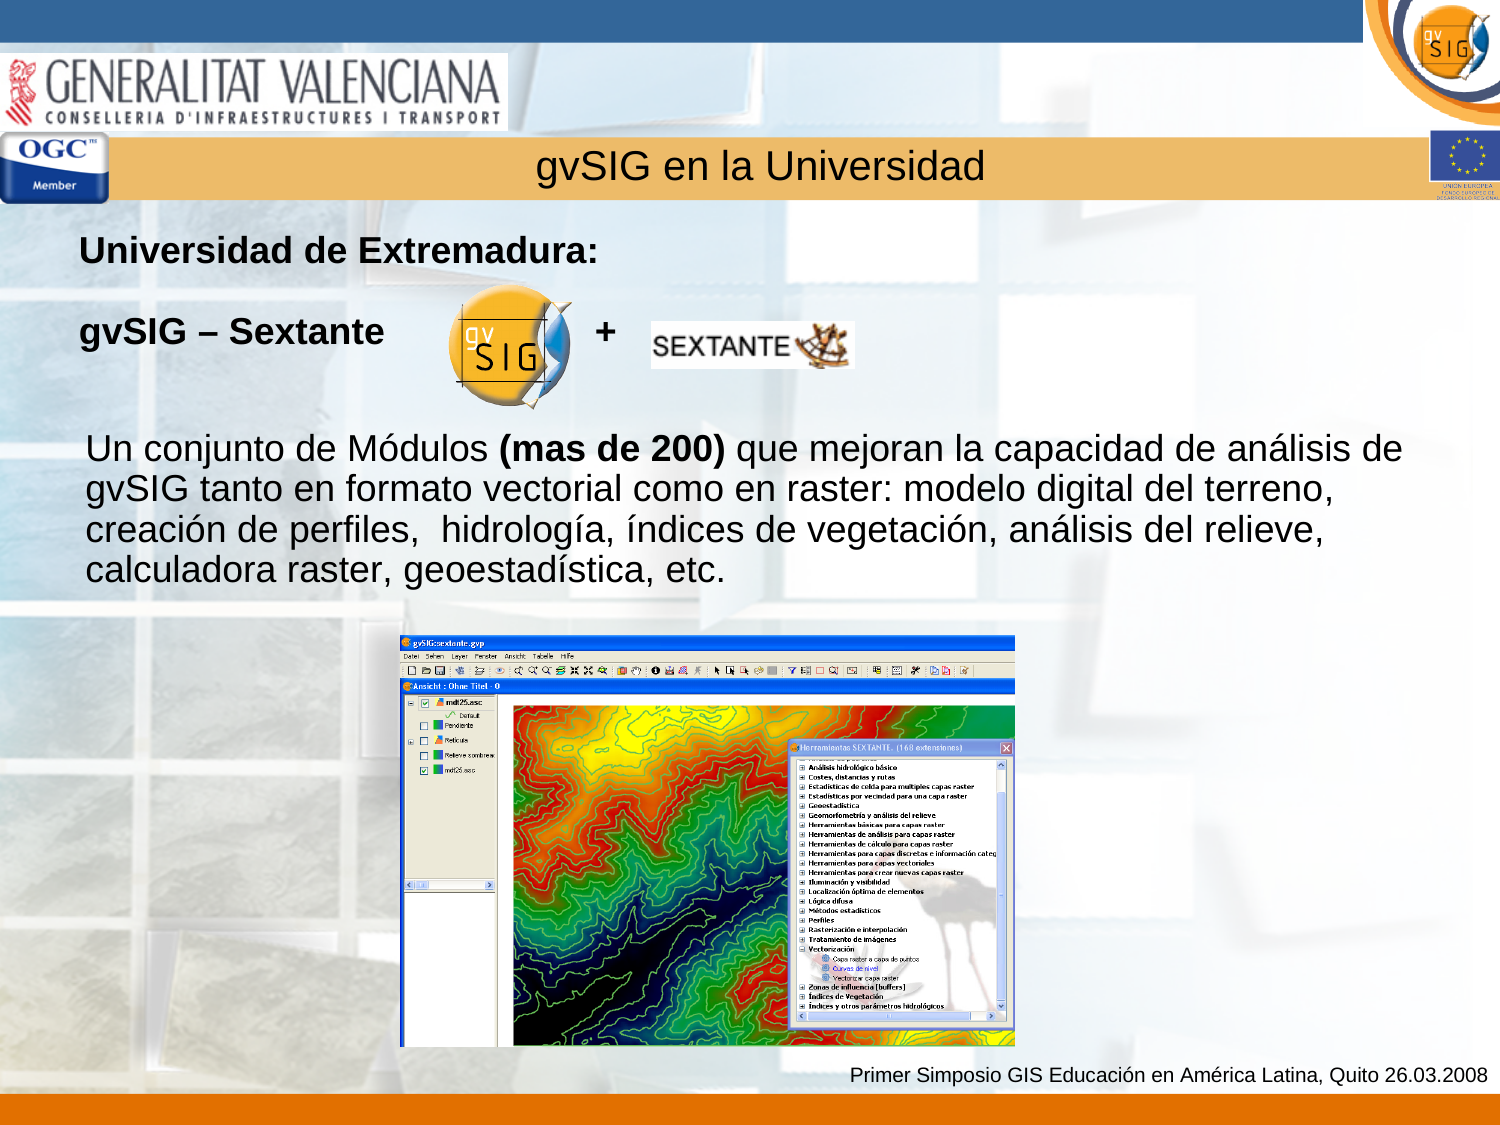

gvSIG en la Universidad
Universidad de Extremadura:
gvSIG – Sextante			+
Un conjunto de Módulos (mas de 200) que mejoran la capacidad de análisis de gvSIG tanto en formato vectorial como en raster: modelo digital del terreno, creación de perfiles, hidrología, índices de vegetación, análisis del relieve, calculadora raster, geoestadística, etc.